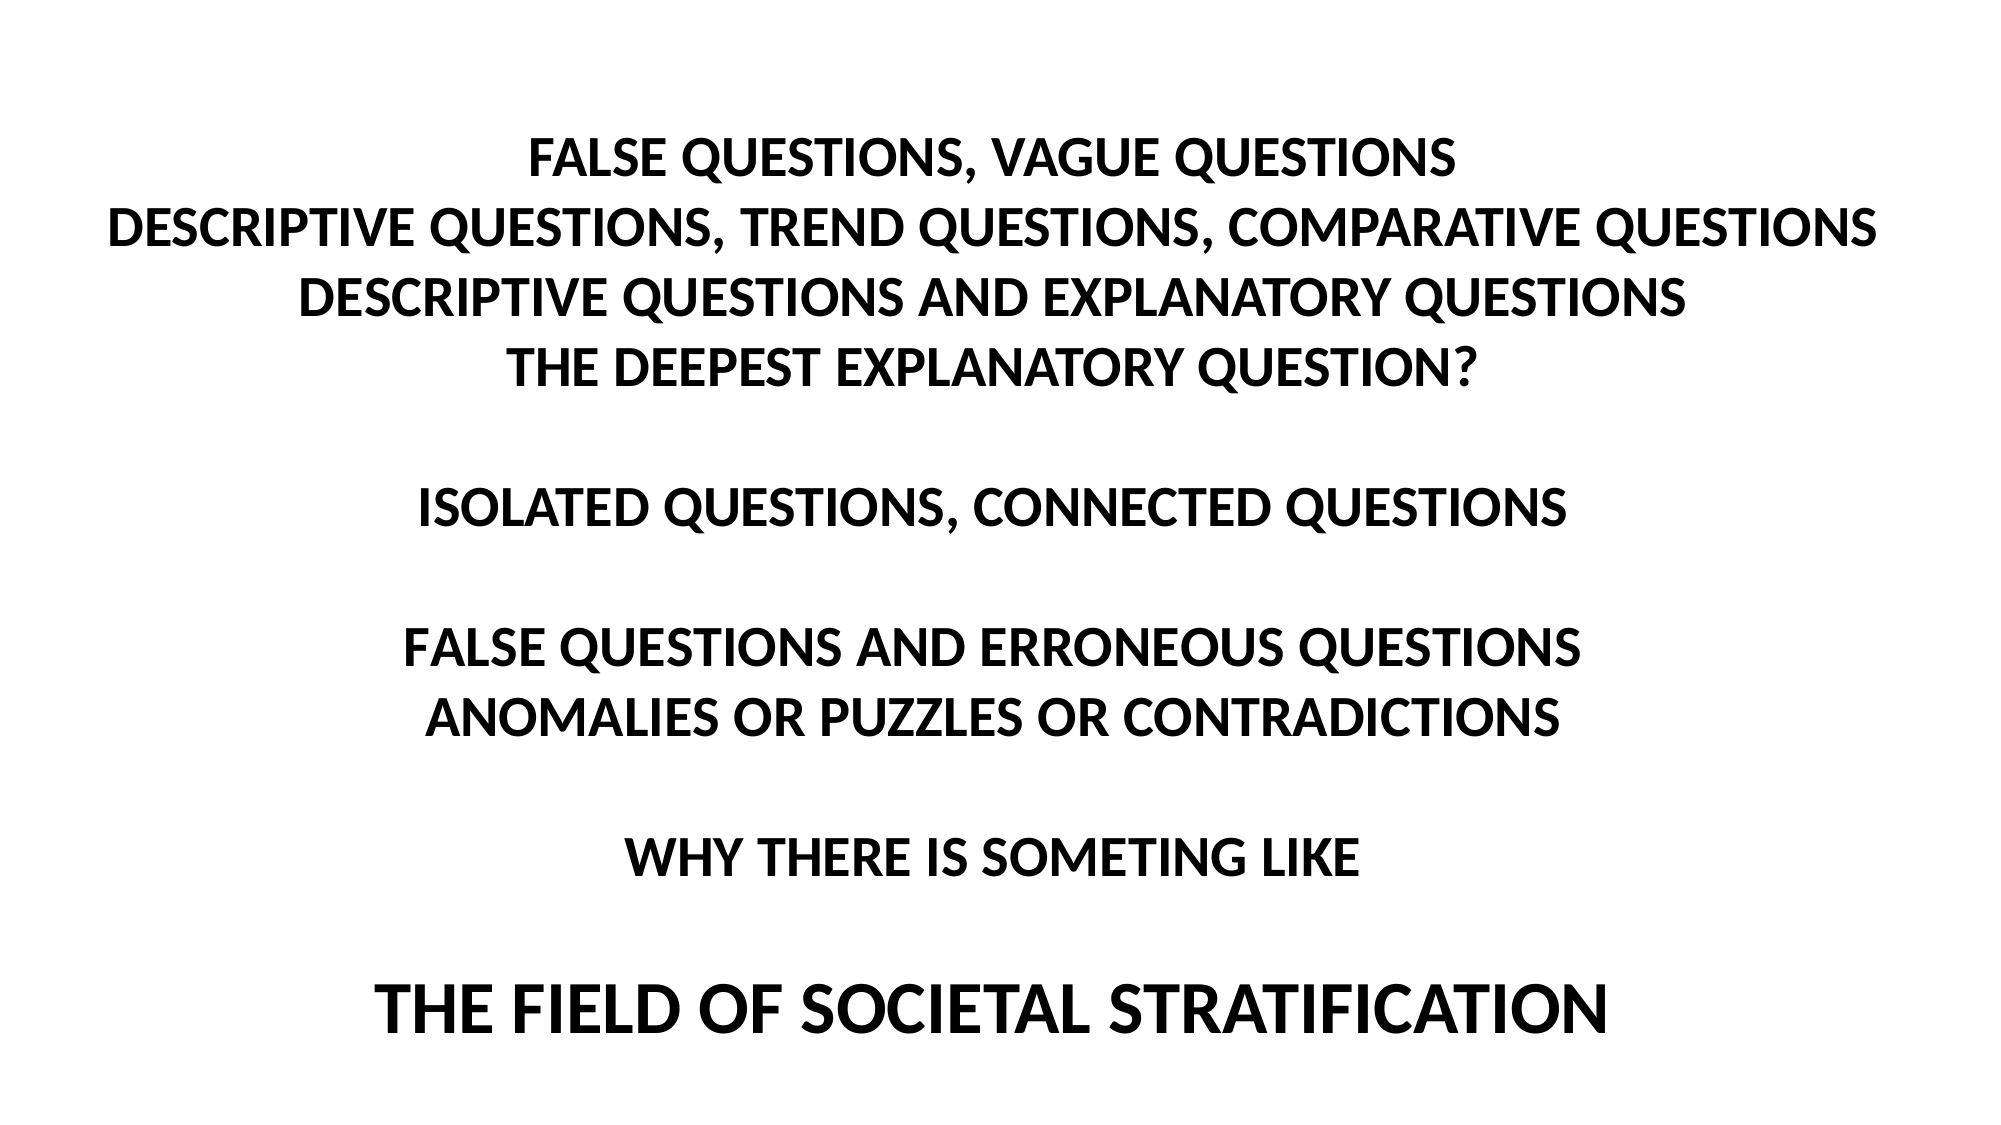

FALSE QUESTIONS, VAGUE QUESTIONS
DESCRIPTIVE QUESTIONS, TREND QUESTIONS, COMPARATIVE QUESTIONS
DESCRIPTIVE QUESTIONS AND EXPLANATORY QUESTIONS
THE DEEPEST EXPLANATORY QUESTION?
ISOLATED QUESTIONS, CONNECTED QUESTIONS
FALSE QUESTIONS AND ERRONEOUS QUESTIONS
ANOMALIES OR PUZZLES OR CONTRADICTIONS
WHY THERE IS SOMETING LIKE
THE FIELD OF SOCIETAL STRATIFICATION